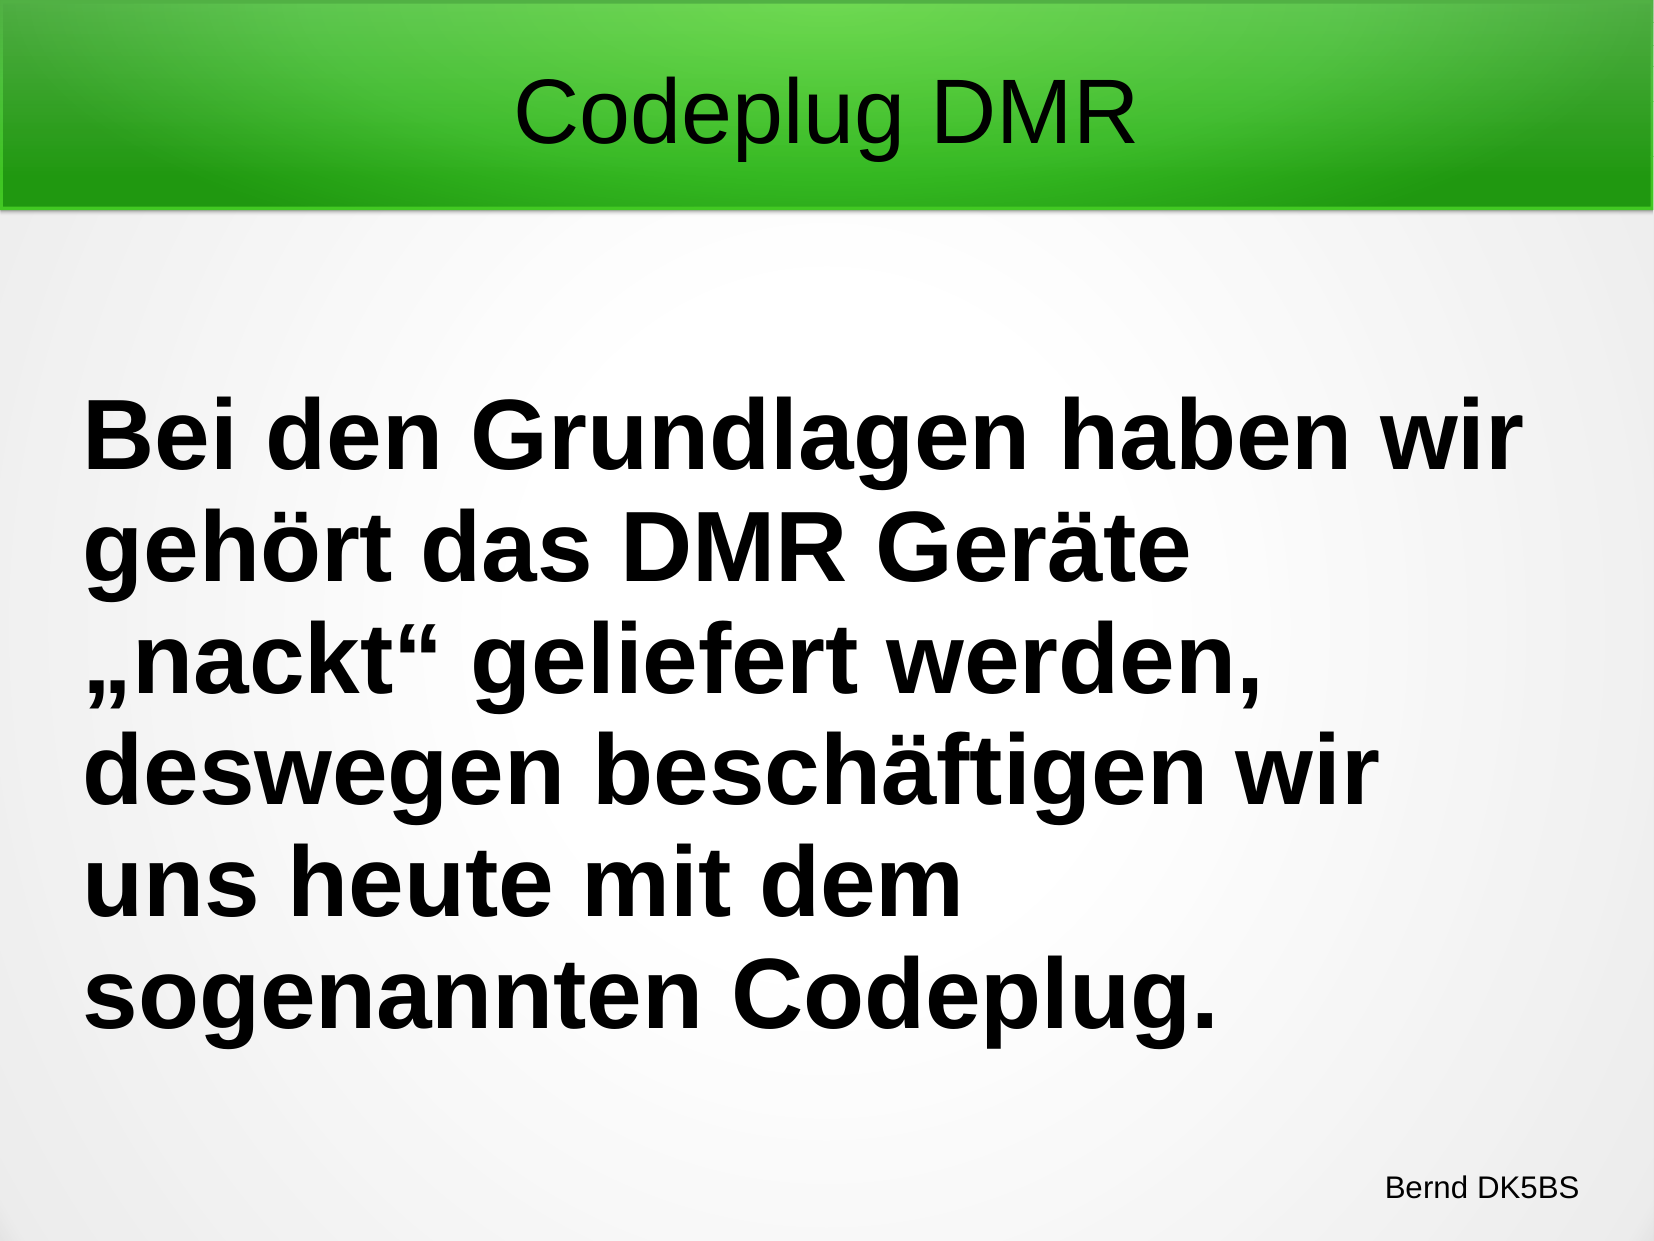

# Codeplug DMR
Bei den Grundlagen haben wir gehört das DMR Geräte „nackt“ geliefert werden, deswegen beschäftigen wir uns heute mit dem sogenannten Codeplug.
Bernd DK5BS